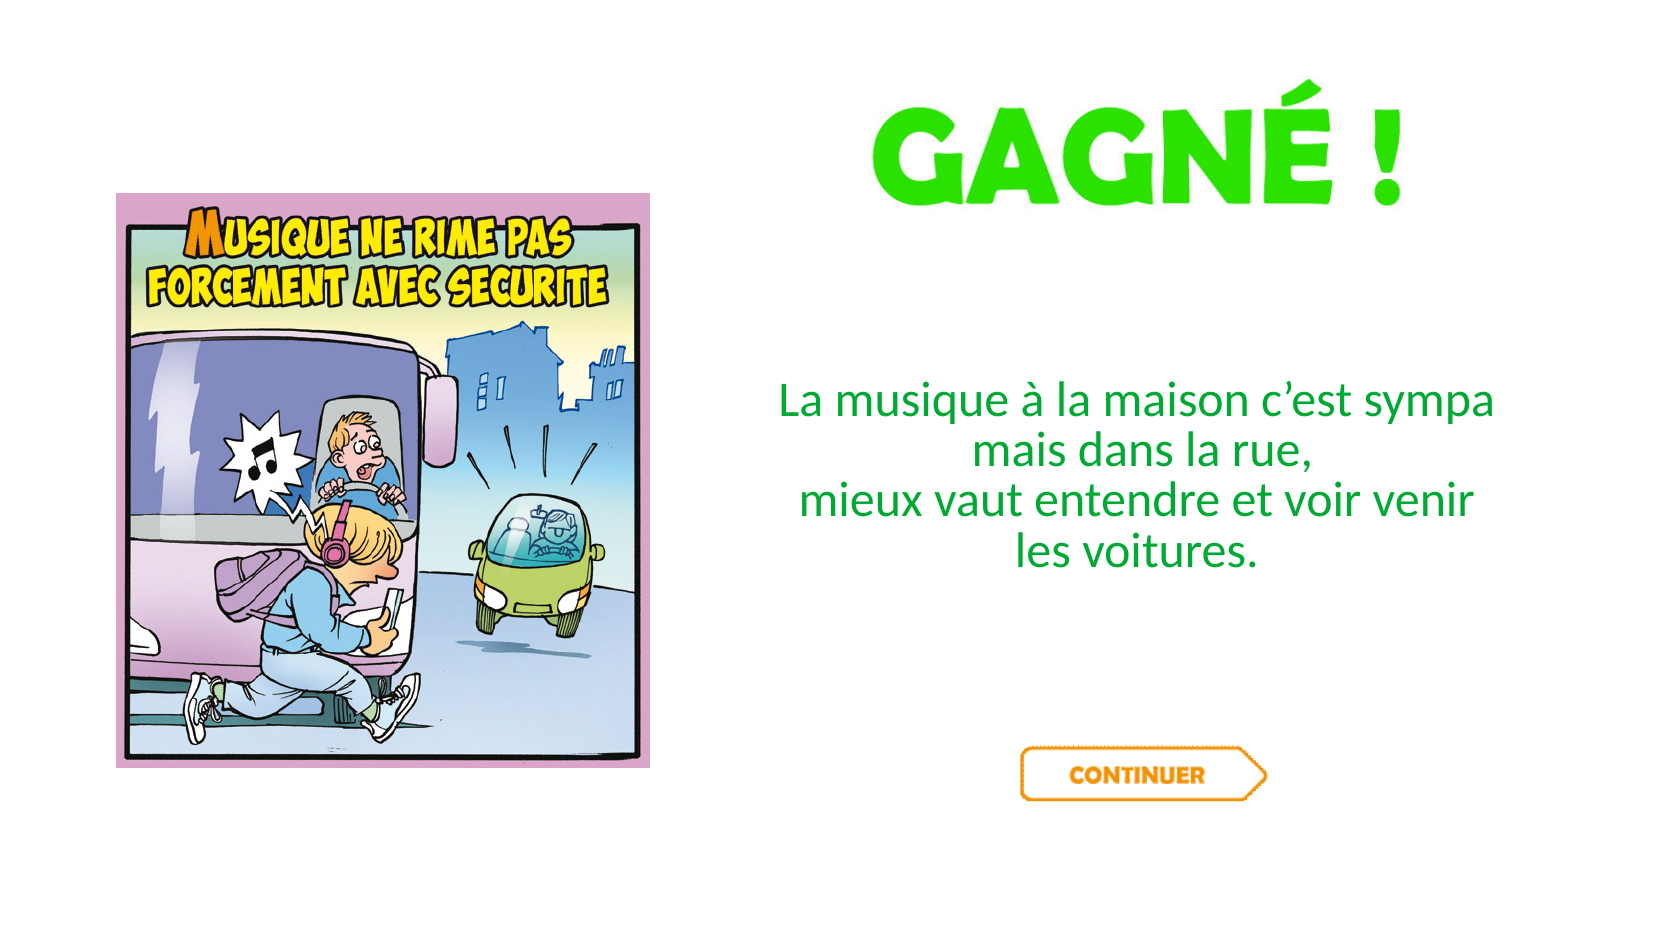

La musique à la maison c’est sympa
 mais dans la rue,
 mieux vaut entendre et voir venir
les voitures.